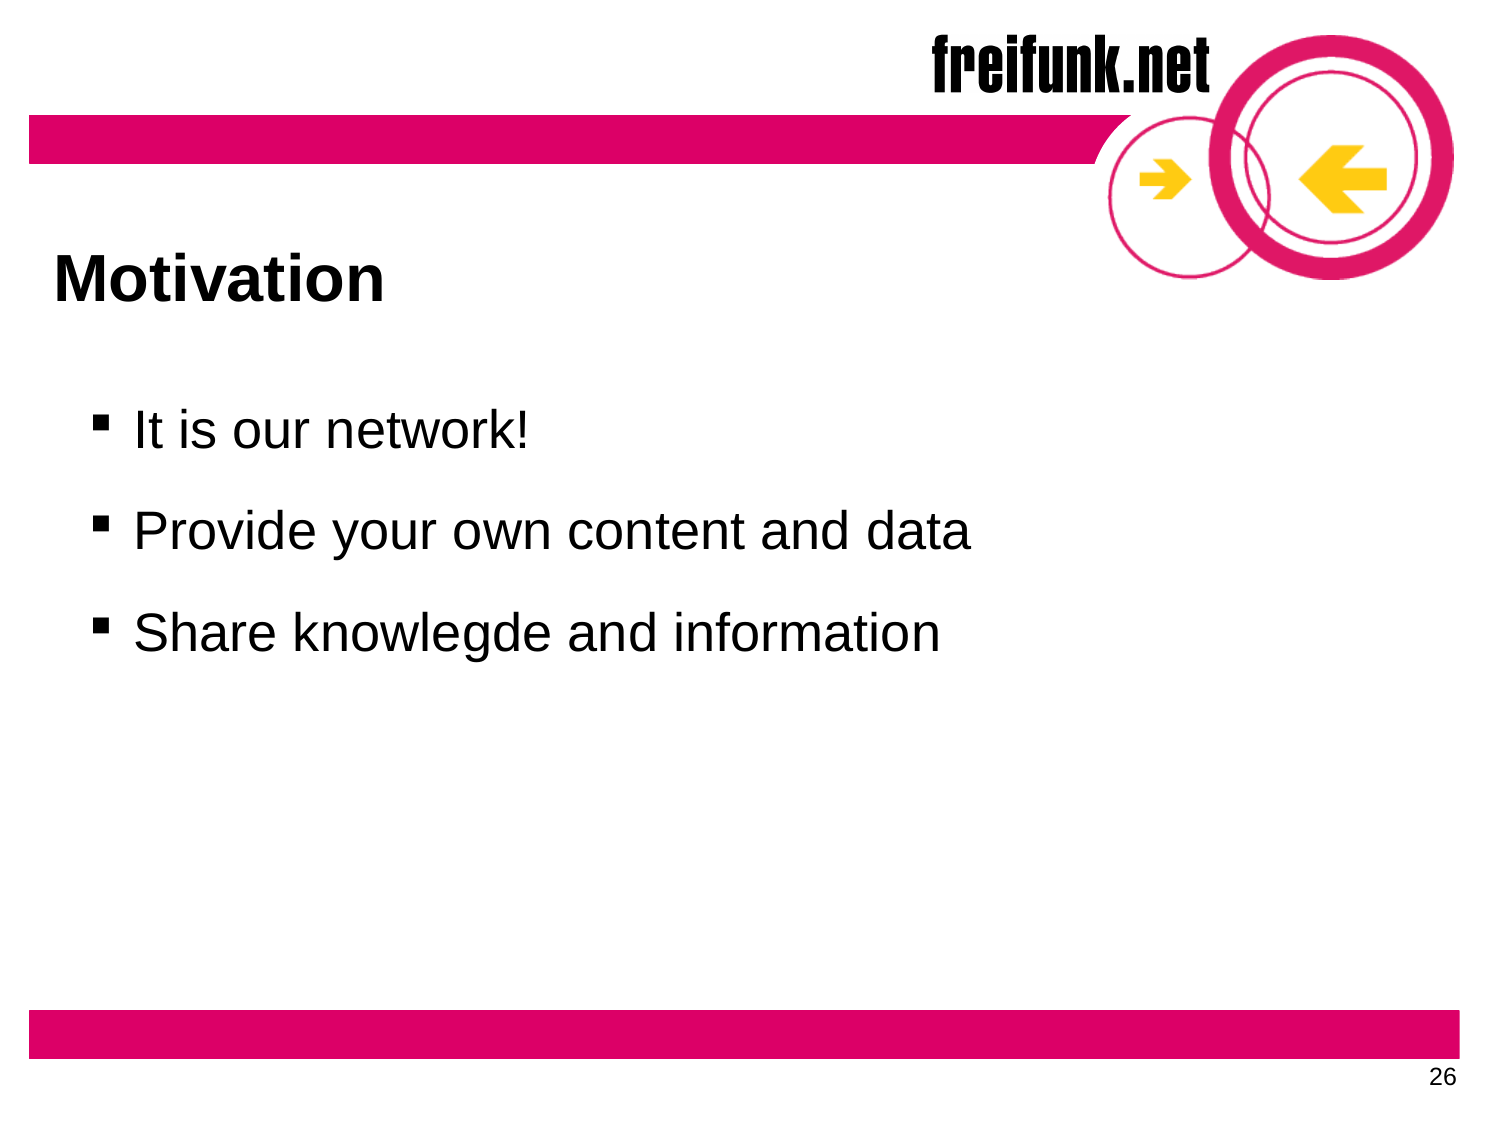

Motivation
It is our network!
Provide your own content and data
Share knowlegde and information
26